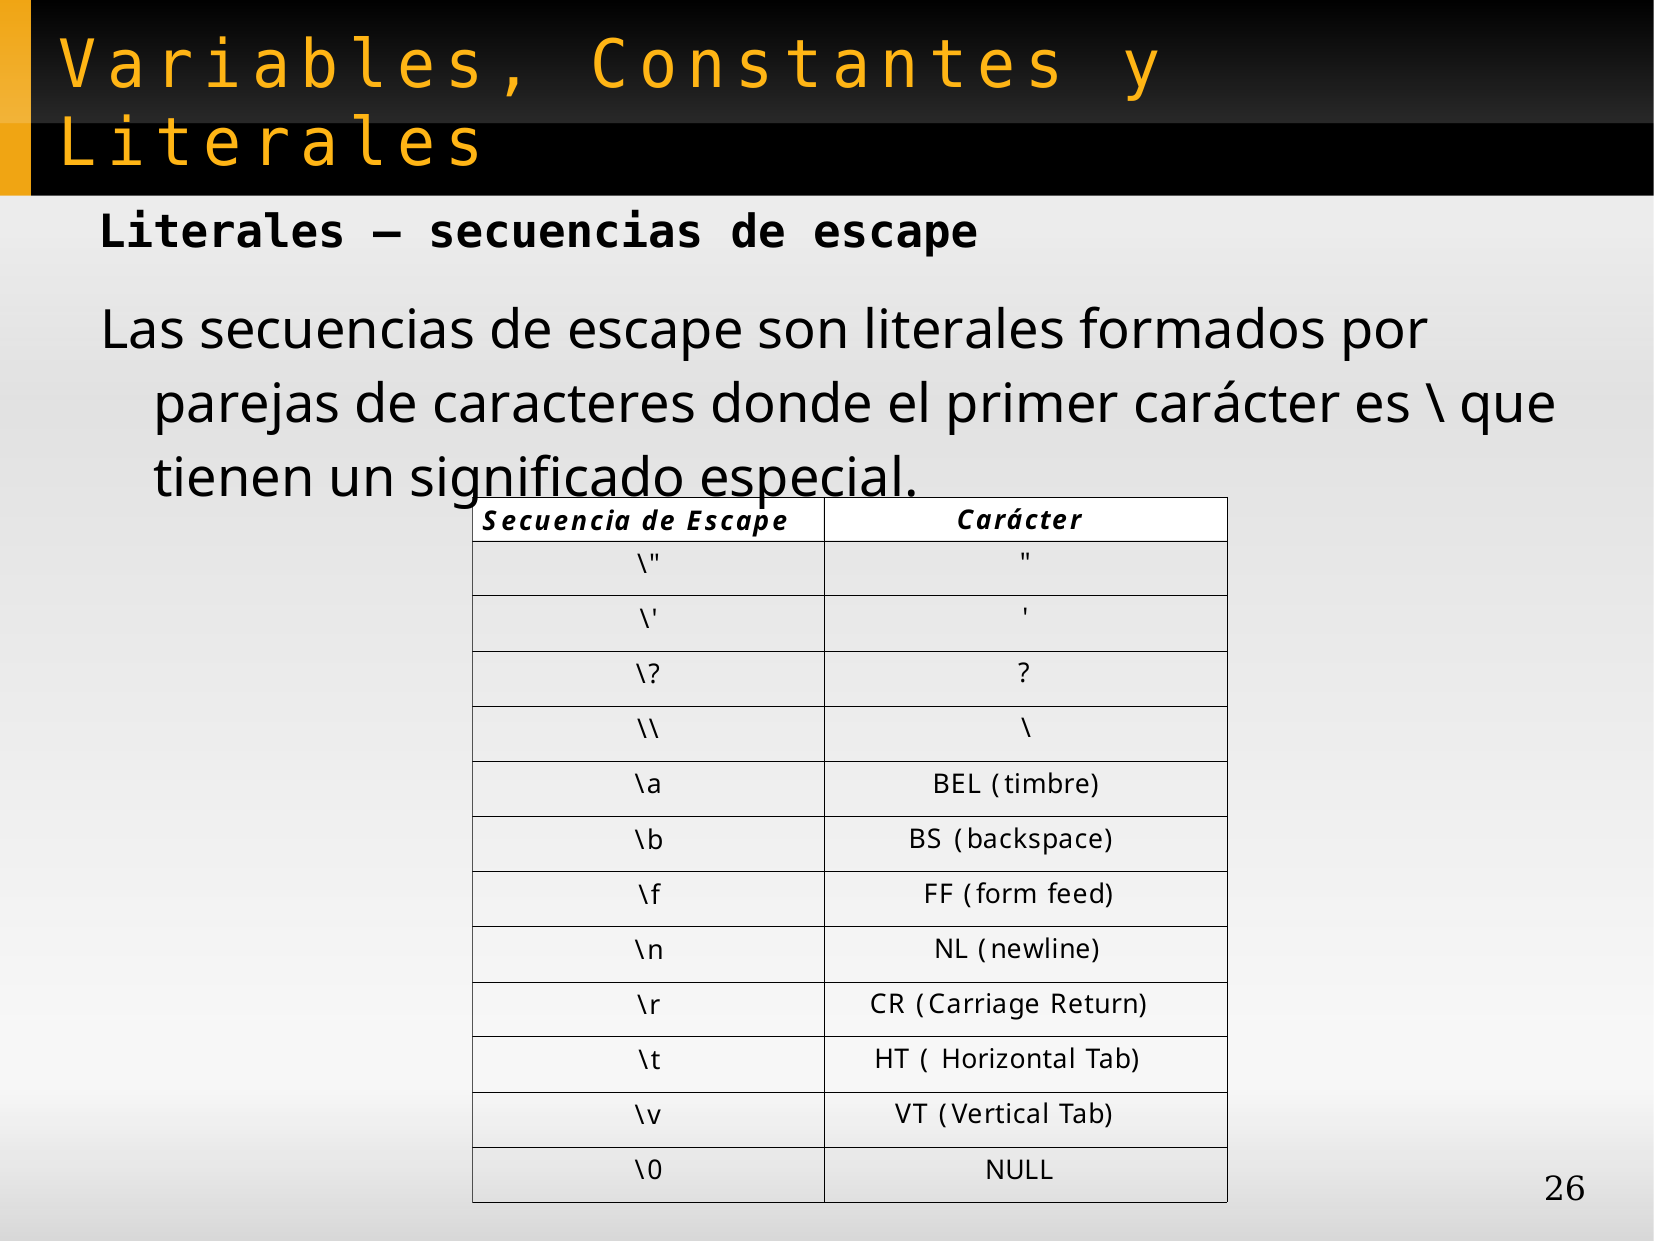

# Variables, Constantes y Literales
Literales – secuencias de escape
Las secuencias de escape son literales formados por parejas de caracteres donde el primer carácter es \ que tienen un significado especial.
26